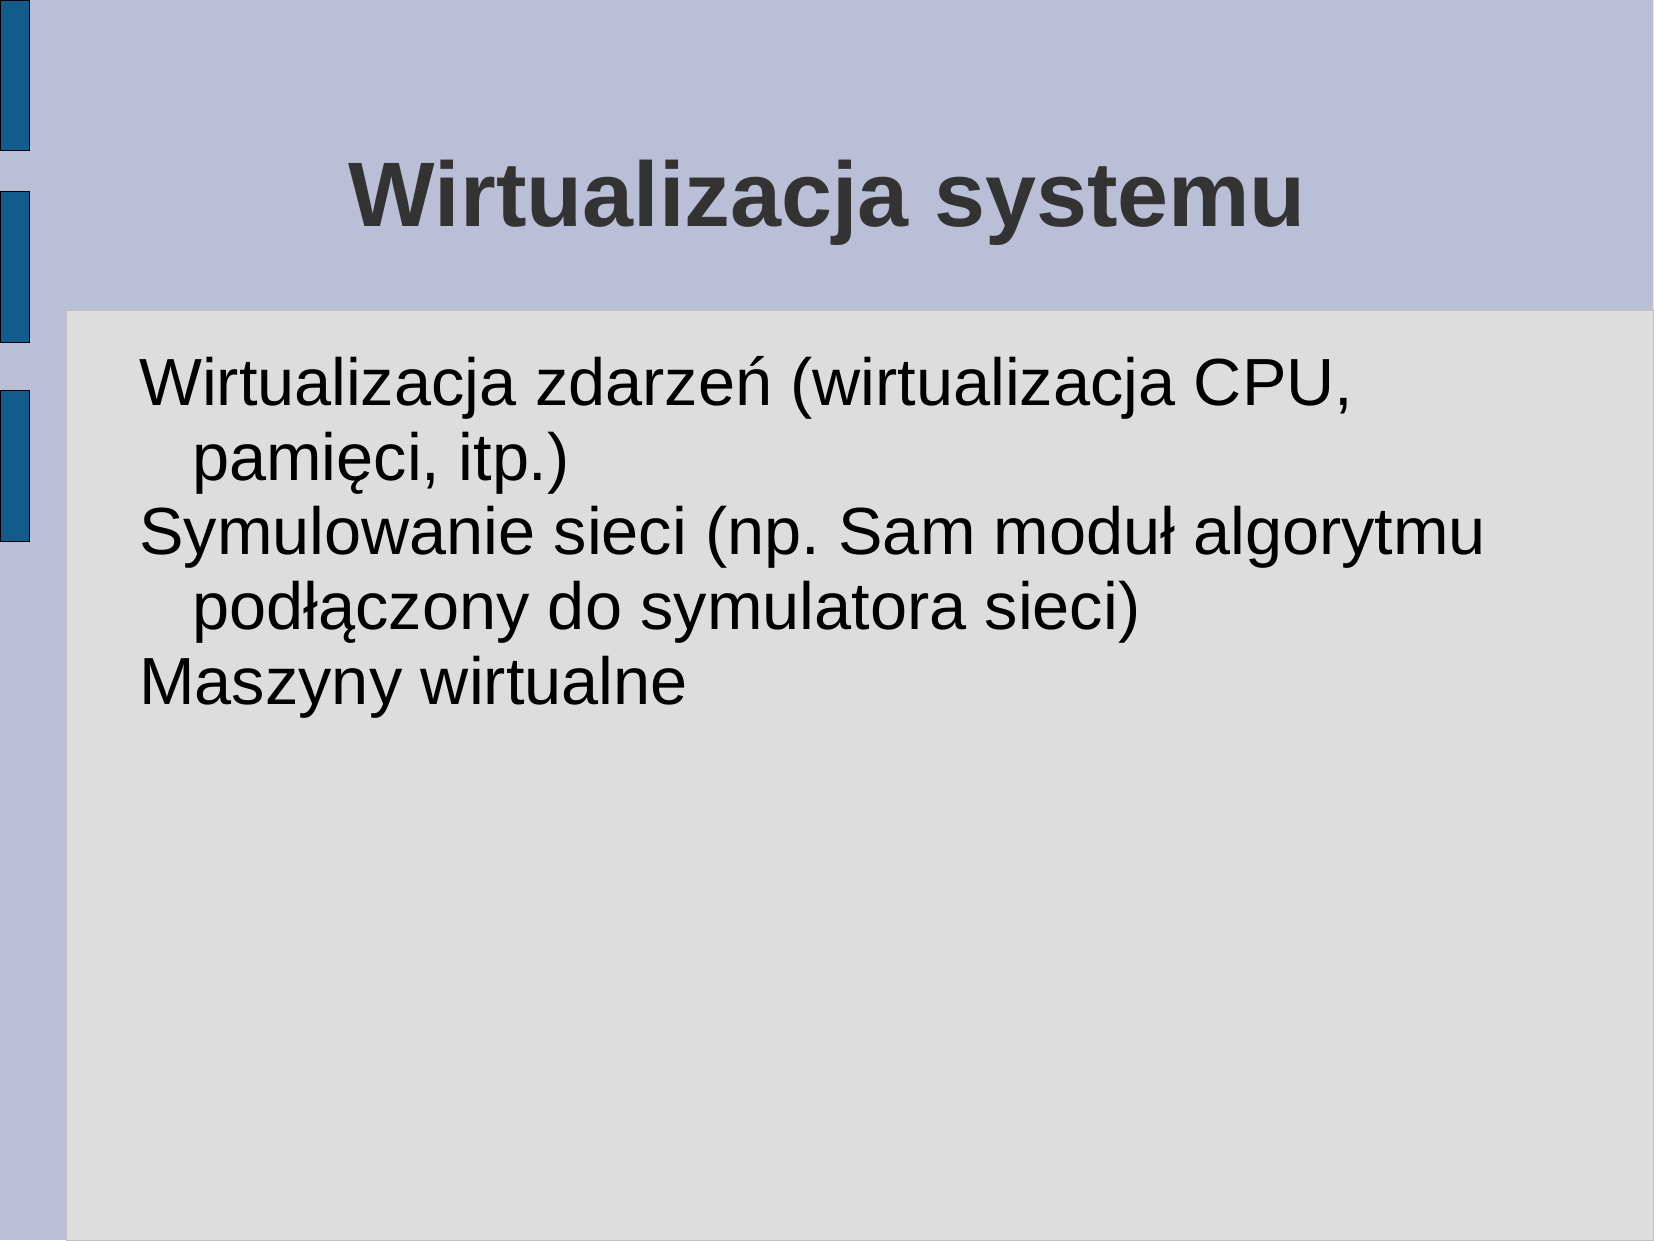

# Wirtualizacja systemu
Wirtualizacja zdarzeń (wirtualizacja CPU, pamięci, itp.)
Symulowanie sieci (np. Sam moduł algorytmu podłączony do symulatora sieci)
Maszyny wirtualne